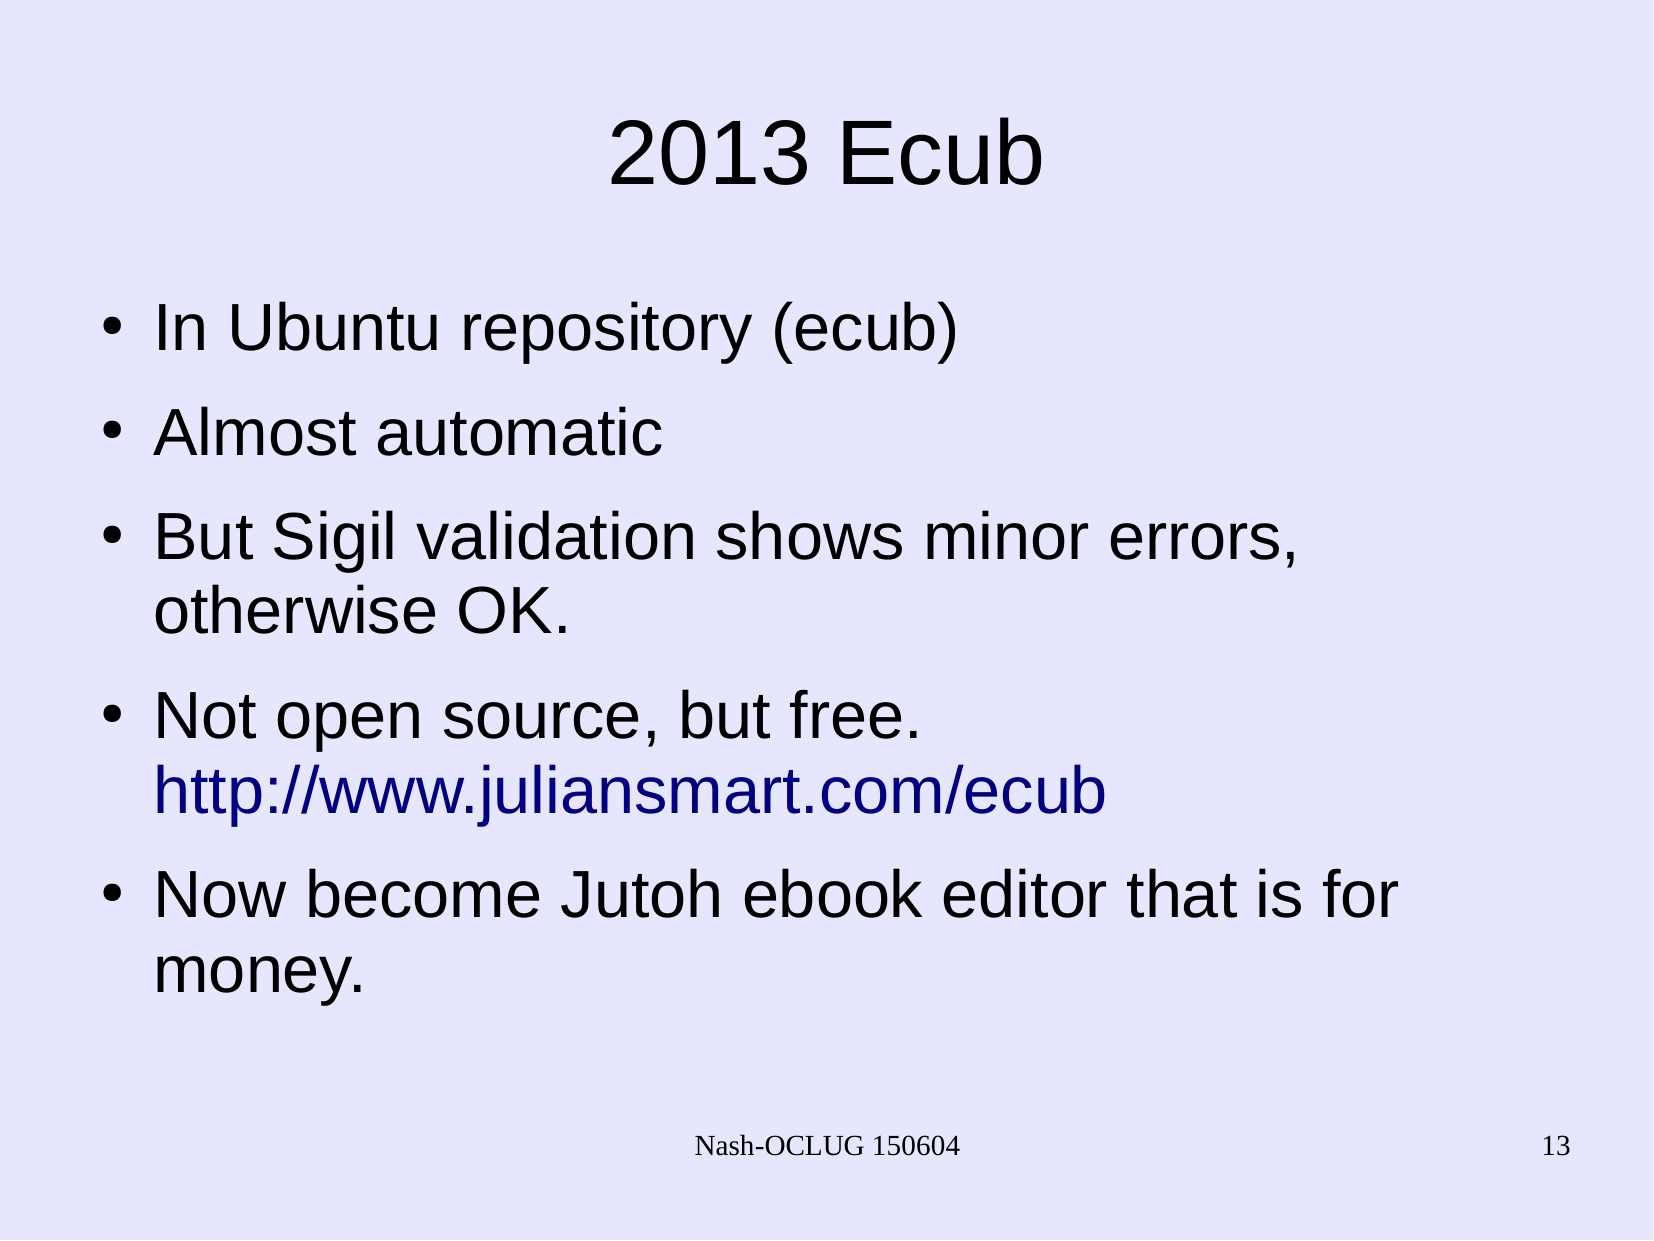

# 2013 Ecub
In Ubuntu repository (ecub)
Almost automatic
But Sigil validation shows minor errors, otherwise OK.
Not open source, but free. http://www.juliansmart.com/ecub
Now become Jutoh ebook editor that is for money.
13